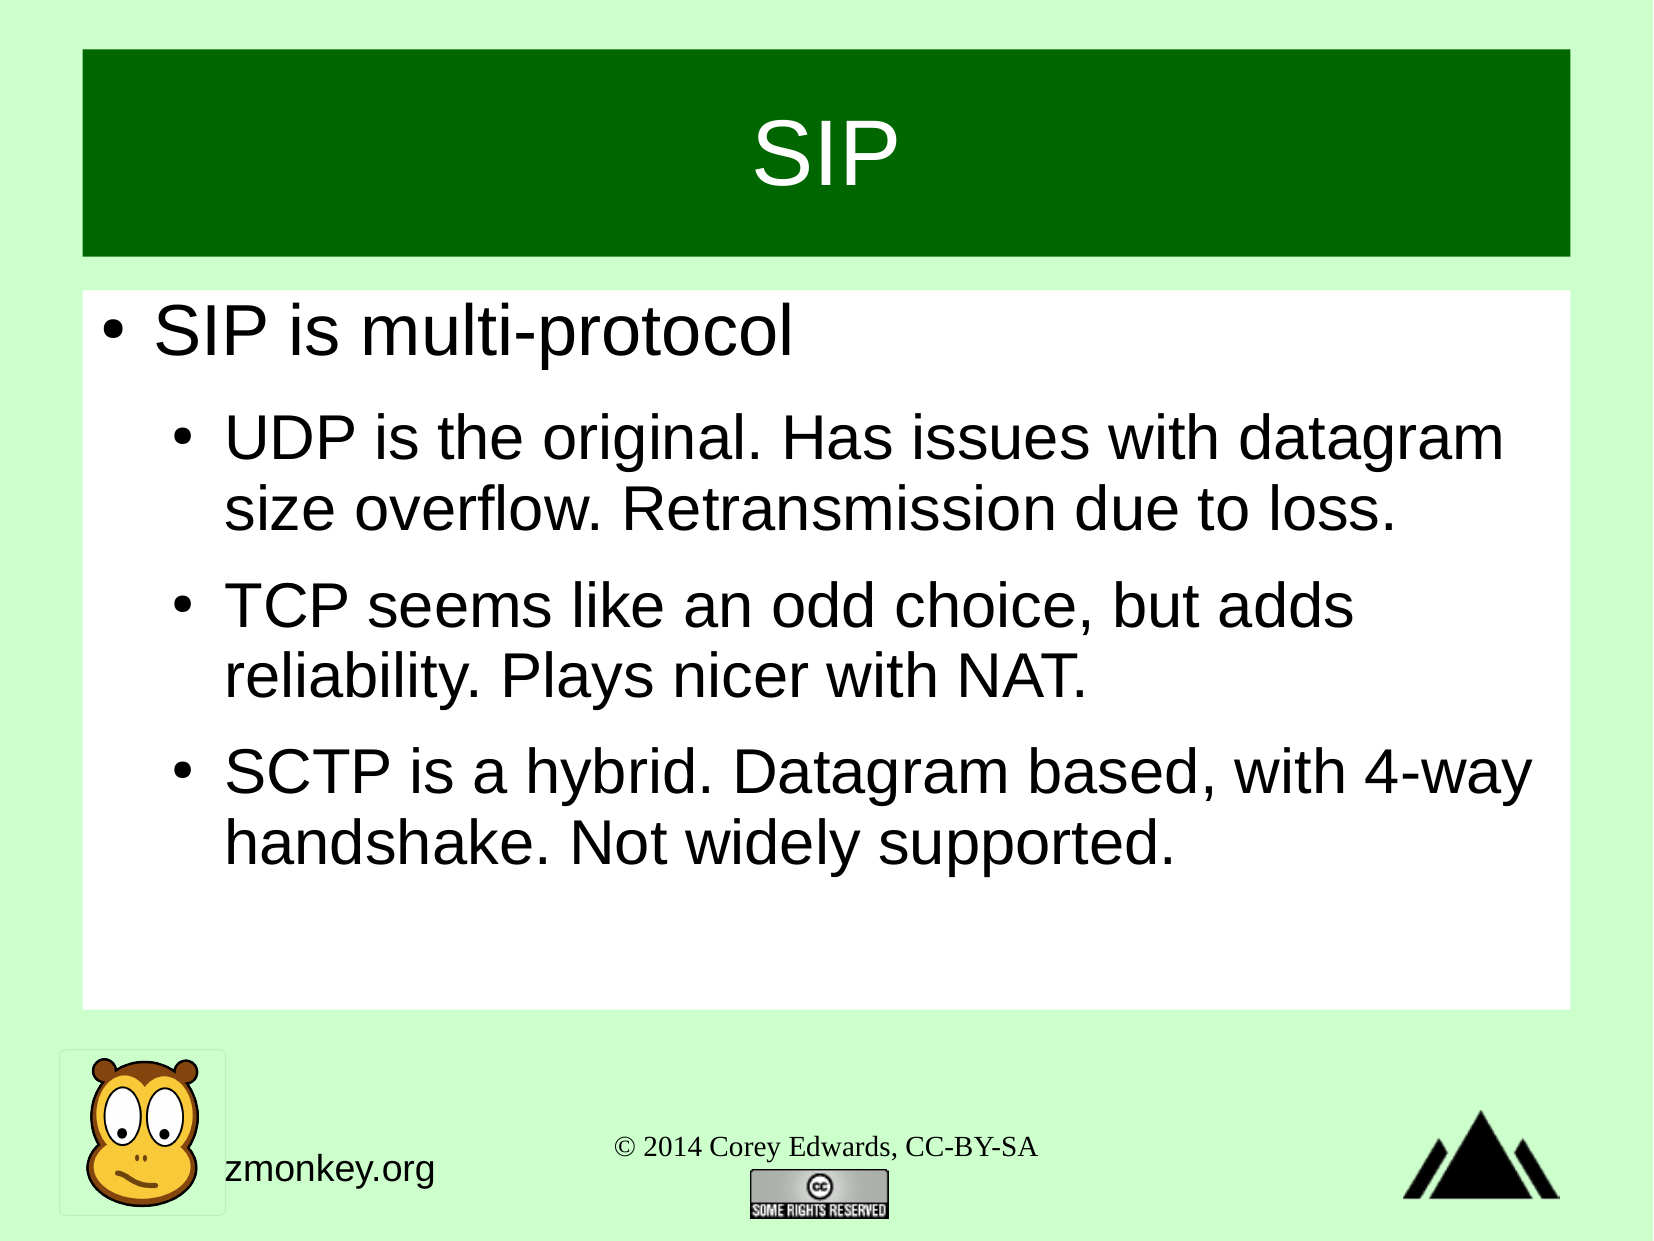

# SIP
SIP is multi-protocol
UDP is the original. Has issues with datagram size overflow. Retransmission due to loss.
TCP seems like an odd choice, but adds reliability. Plays nicer with NAT.
SCTP is a hybrid. Datagram based, with 4-way handshake. Not widely supported.